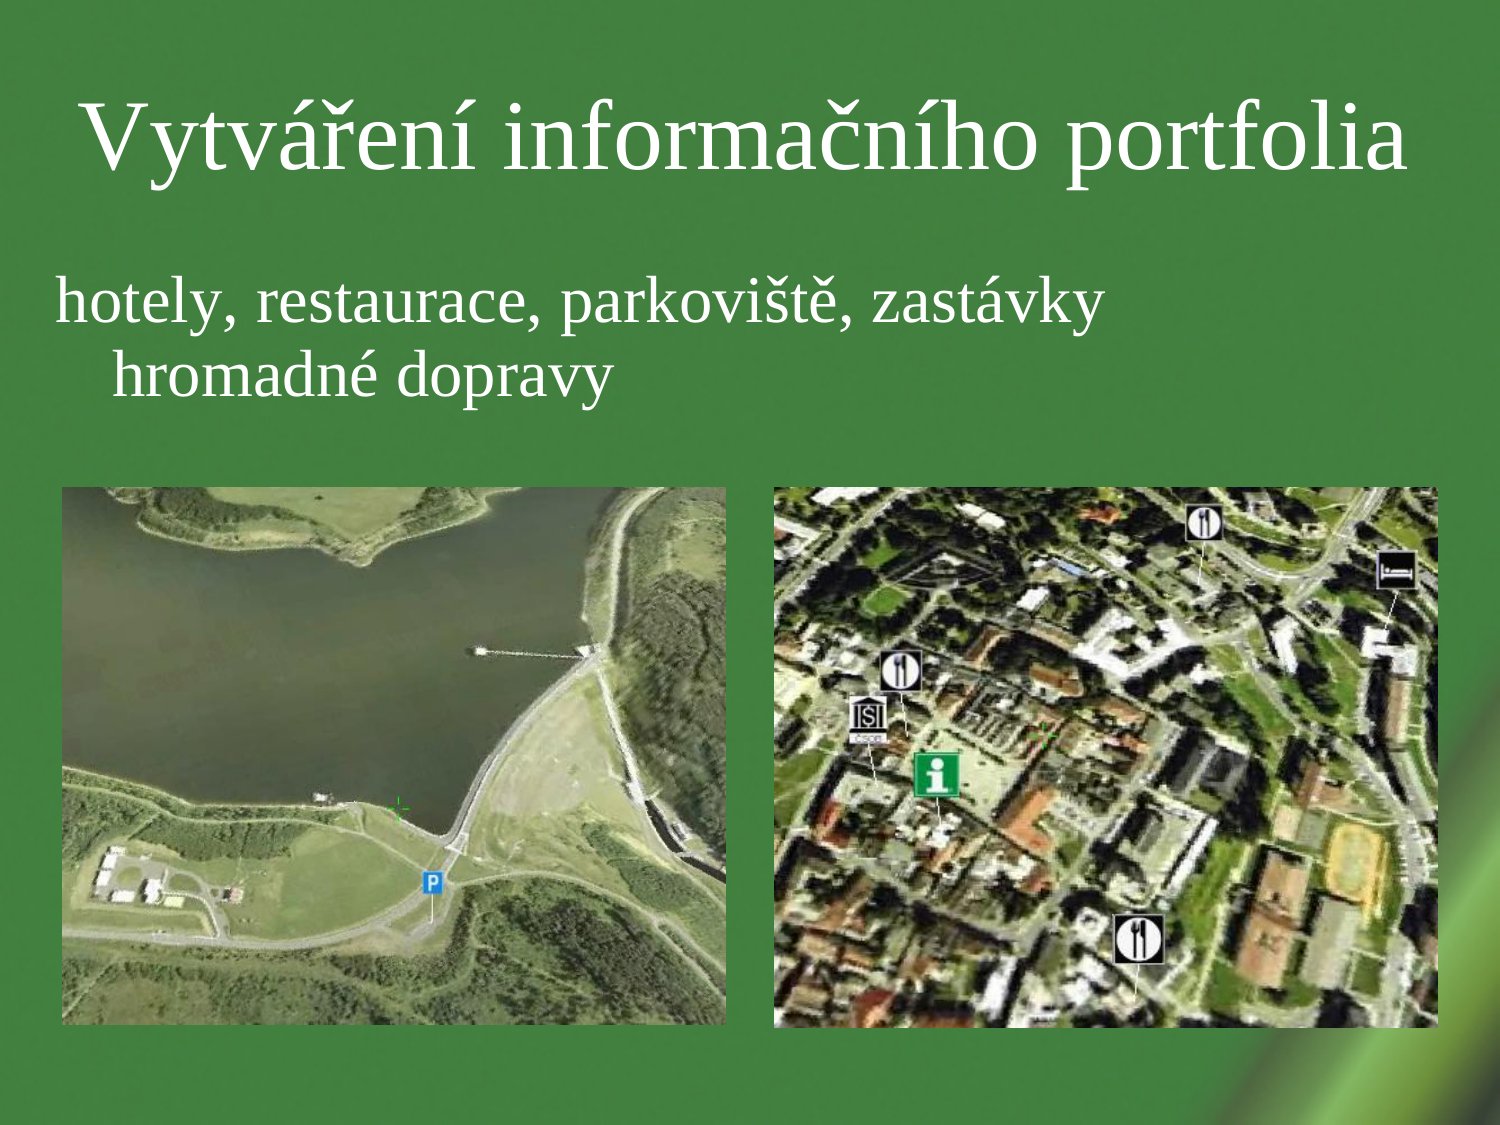

# Vytváření informačního portfolia
hotely, restaurace, parkoviště, zastávky hromadné dopravy